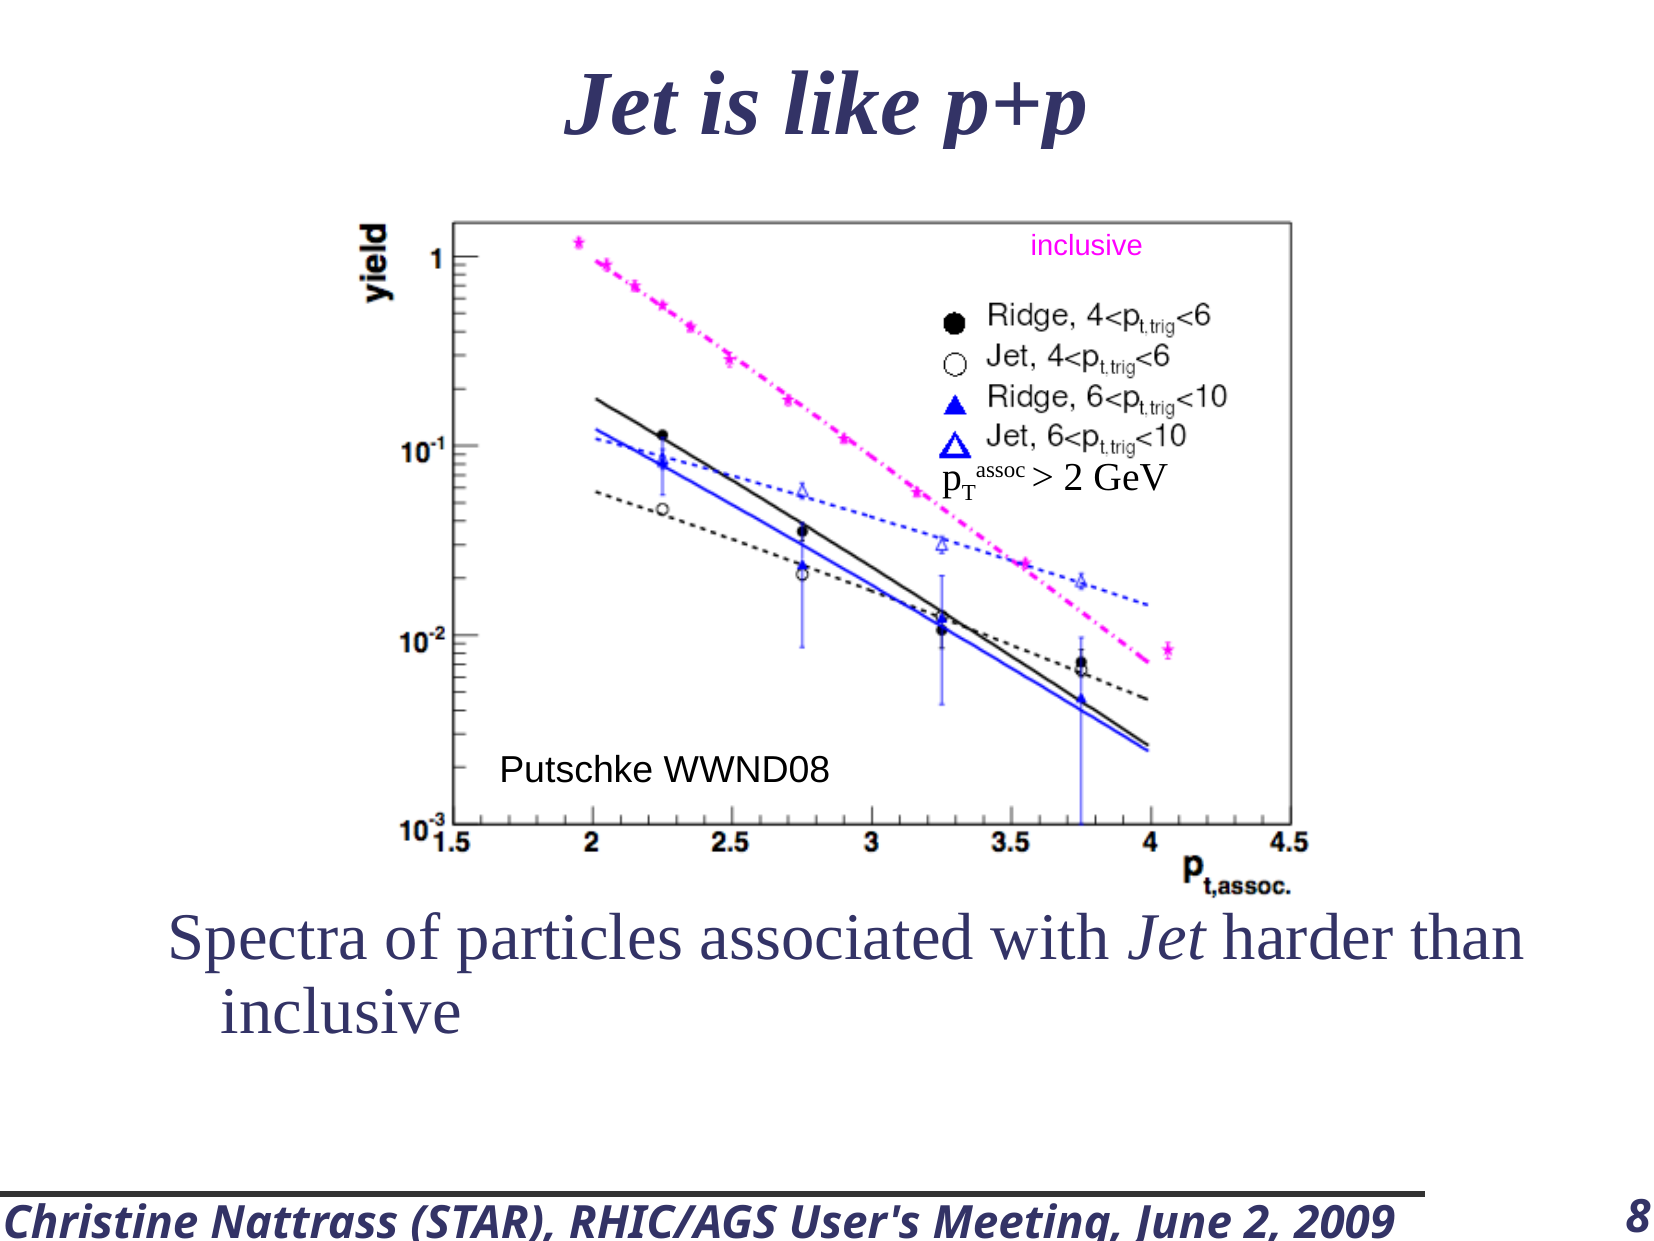

# Jet is like p+p
inclusive
 pTassoc > 2 GeV
Putschke WWND08
Spectra of particles associated with Jet harder than inclusive